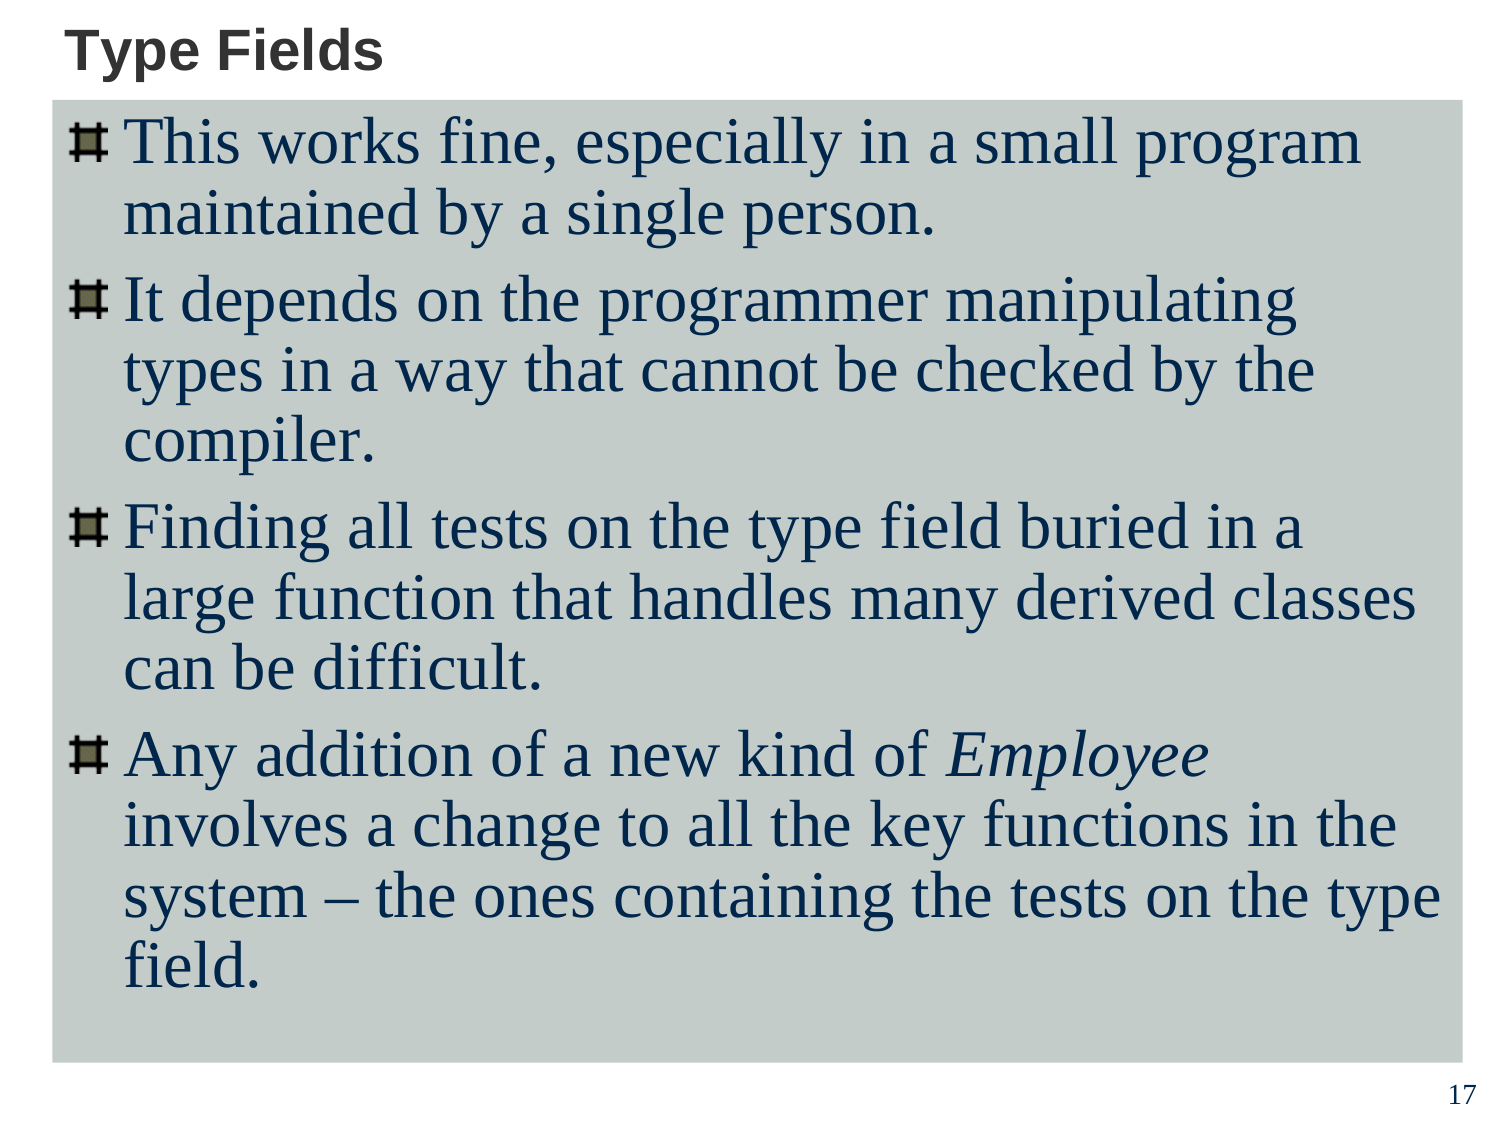

# Type Fields
This works fine, especially in a small program maintained by a single person.
It depends on the programmer manipulating types in a way that cannot be checked by the compiler.
Finding all tests on the type field buried in a large function that handles many derived classes can be difficult.
Any addition of a new kind of Employee involves a change to all the key functions in the system – the ones containing the tests on the type field.